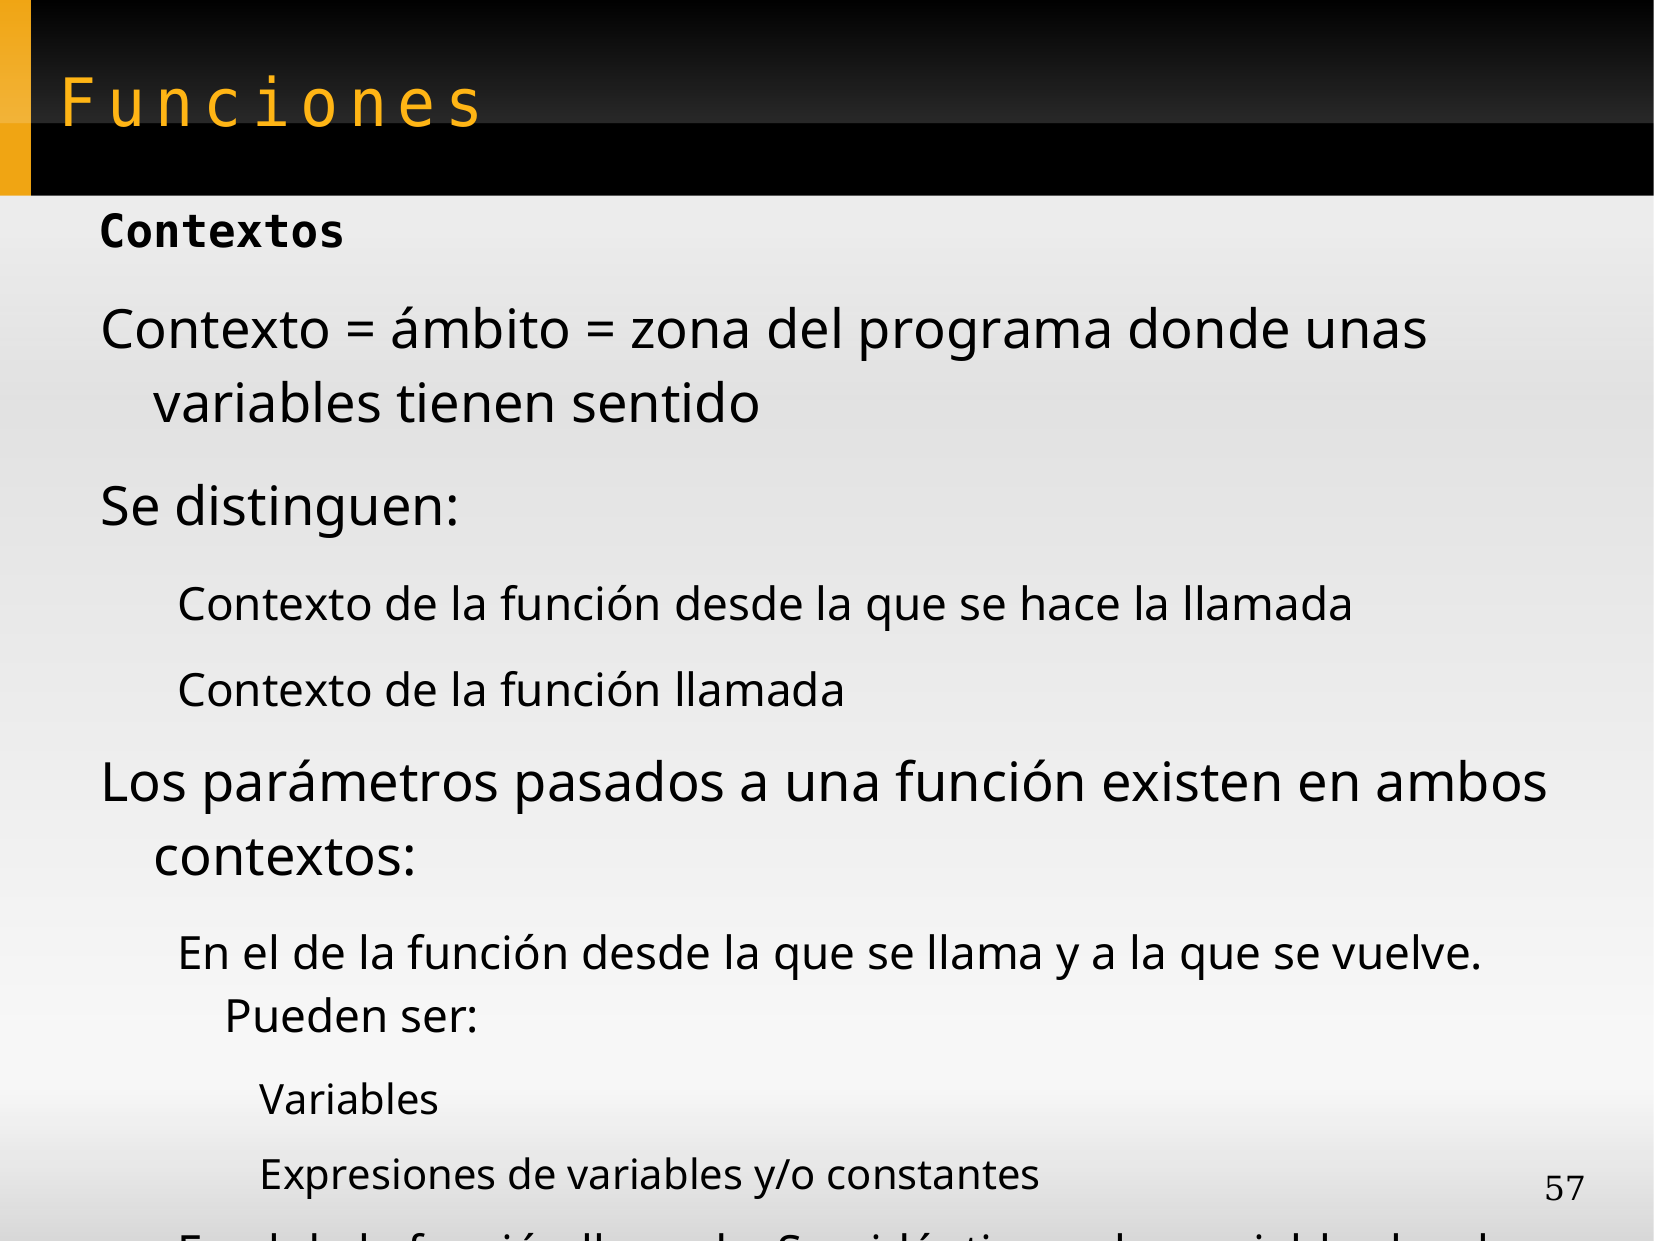

# Funciones
Contextos
Contexto = ámbito = zona del programa donde unas variables tienen sentido
Se distinguen:
Contexto de la función desde la que se hace la llamada
Contexto de la función llamada
Los parámetros pasados a una función existen en ambos contextos:
En el de la función desde la que se llama y a la que se vuelve. Pueden ser:
Variables
Expresiones de variables y/o constantes
En el de la función llamada. Son idénticos a las variables locales
57